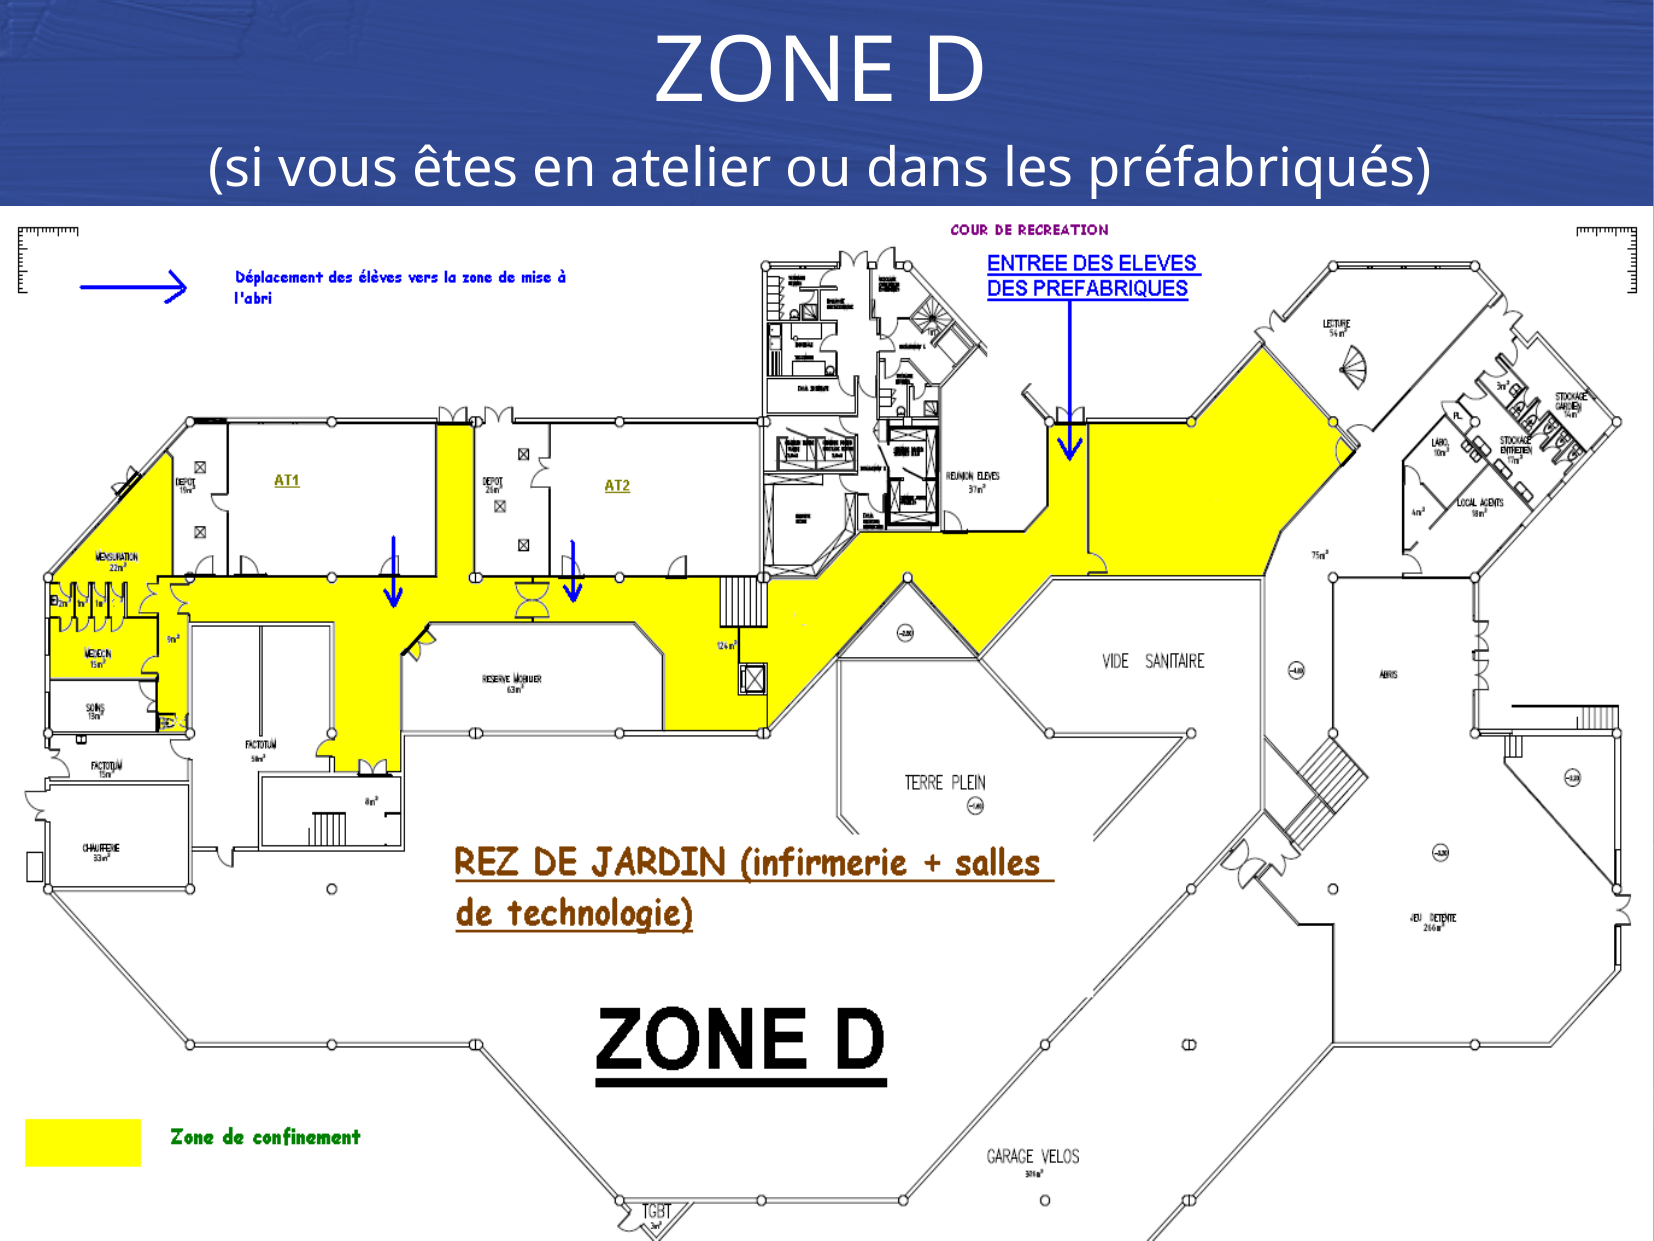

# ZONE D (si vous êtes en atelier ou dans les préfabriqués)